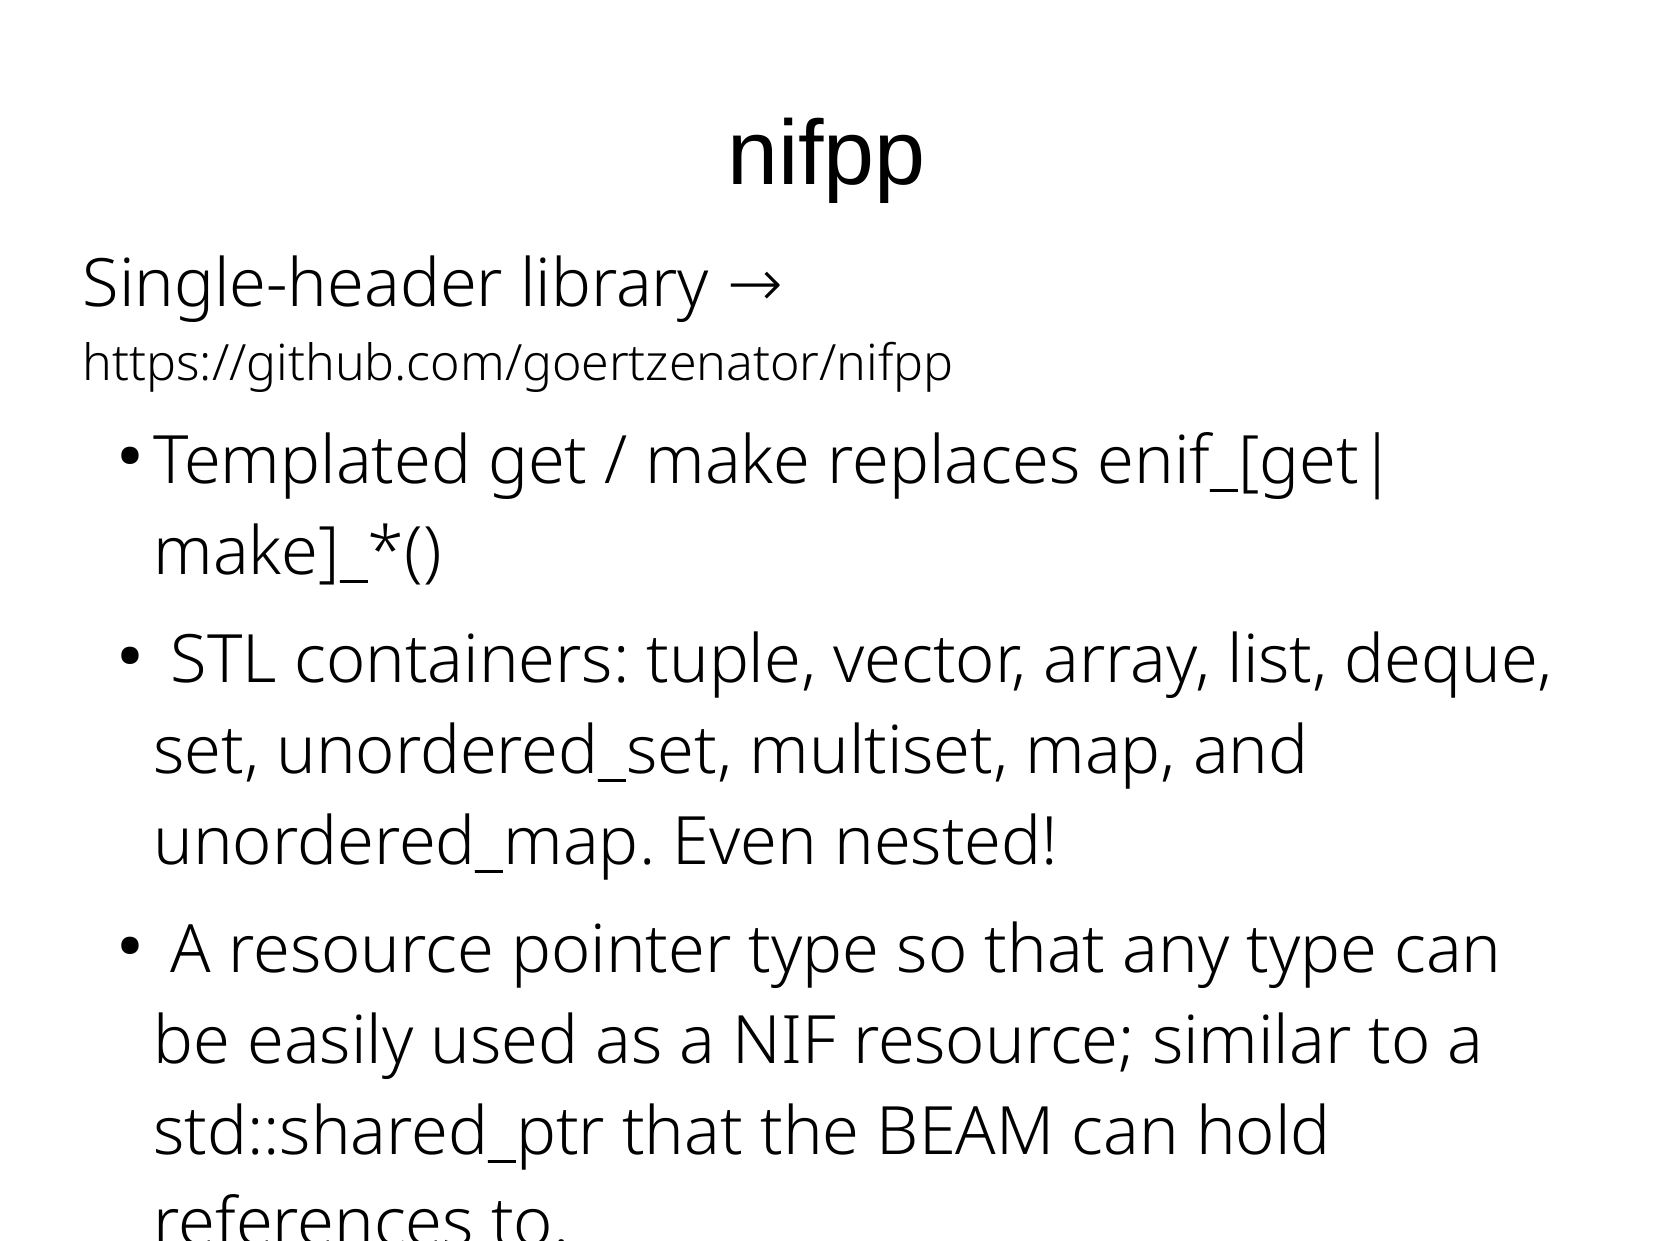

# nifpp
Single-header library → https://github.com/goertzenator/nifpp
Templated get / make replaces enif_[get|make]_*()
 STL containers: tuple, vector, array, list, deque, set, unordered_set, multiset, map, and unordered_map. Even nested!
 A resource pointer type so that any type can be easily used as a NIF resource; similar to a std::shared_ptr that the BEAM can hold references to.